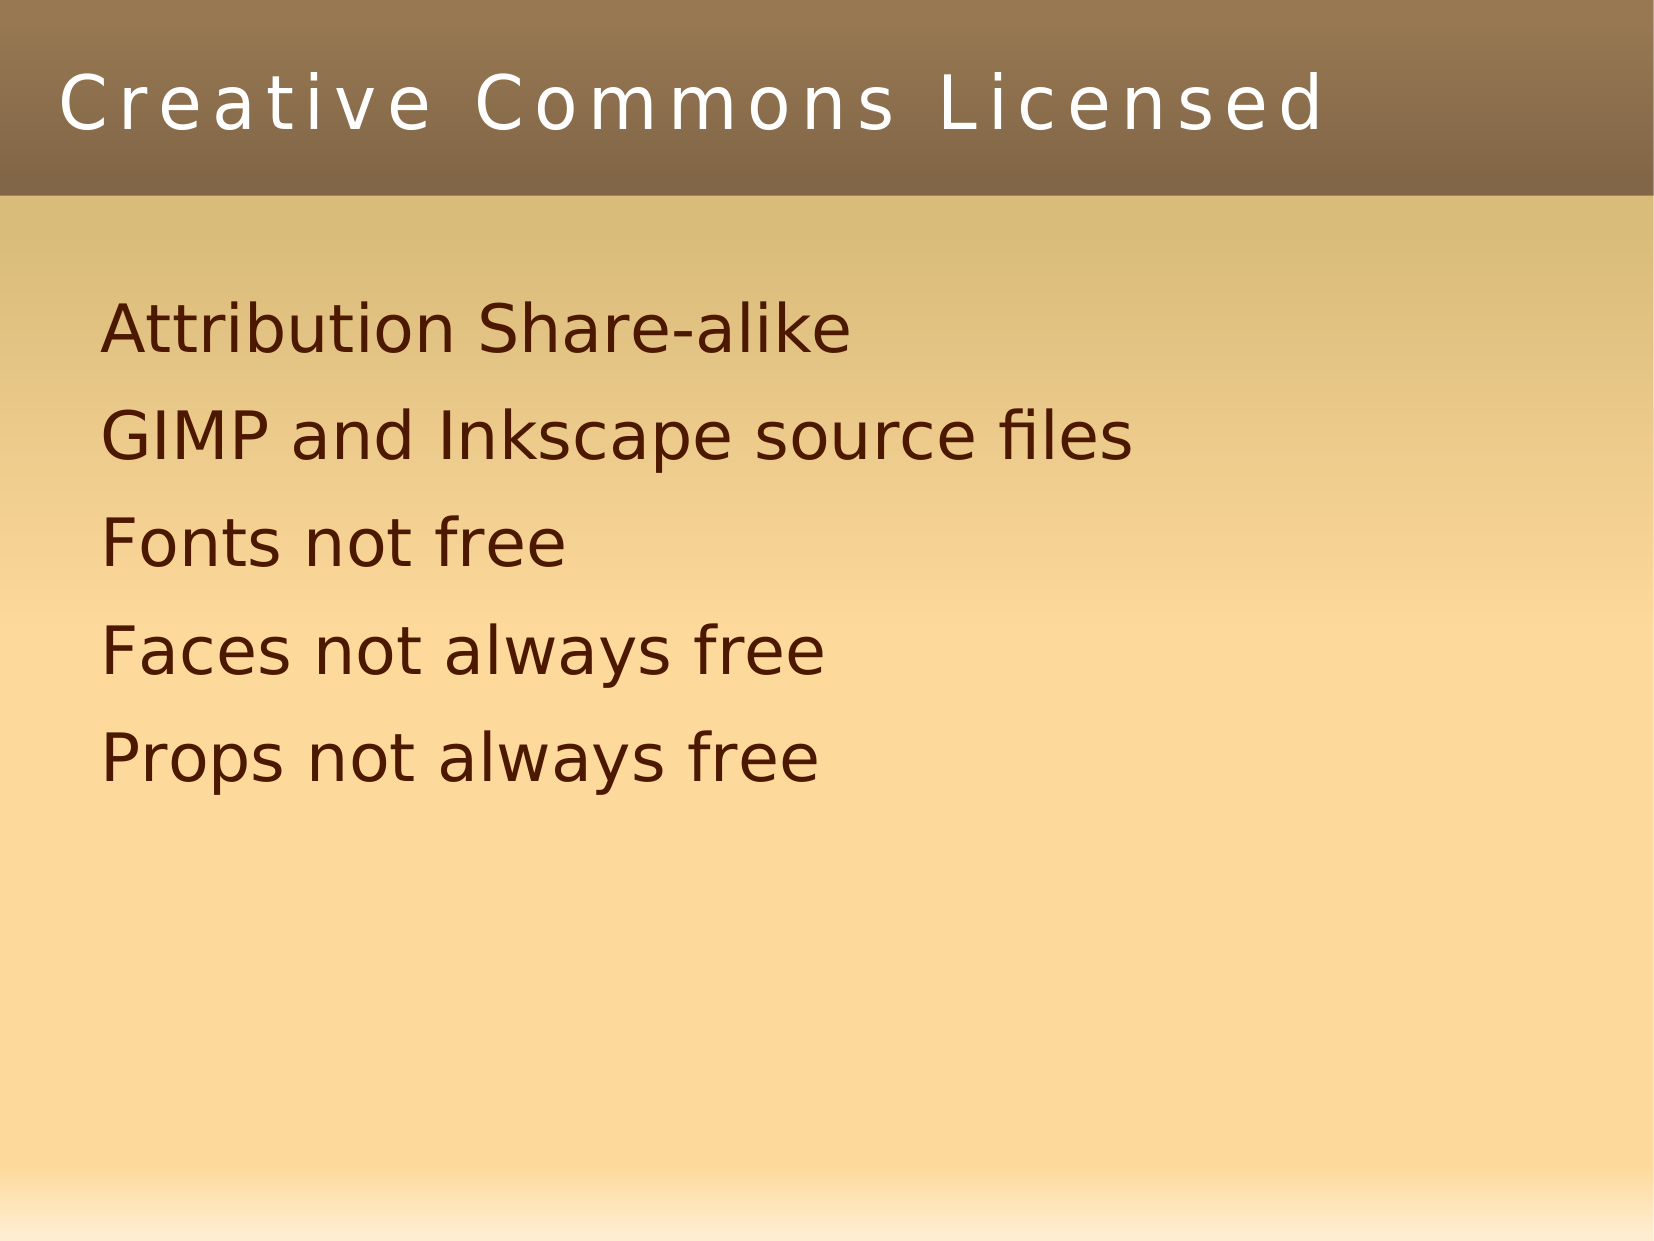

# Creative Commons Licensed
Attribution Share-alike
GIMP and Inkscape source files
Fonts not free
Faces not always free
Props not always free